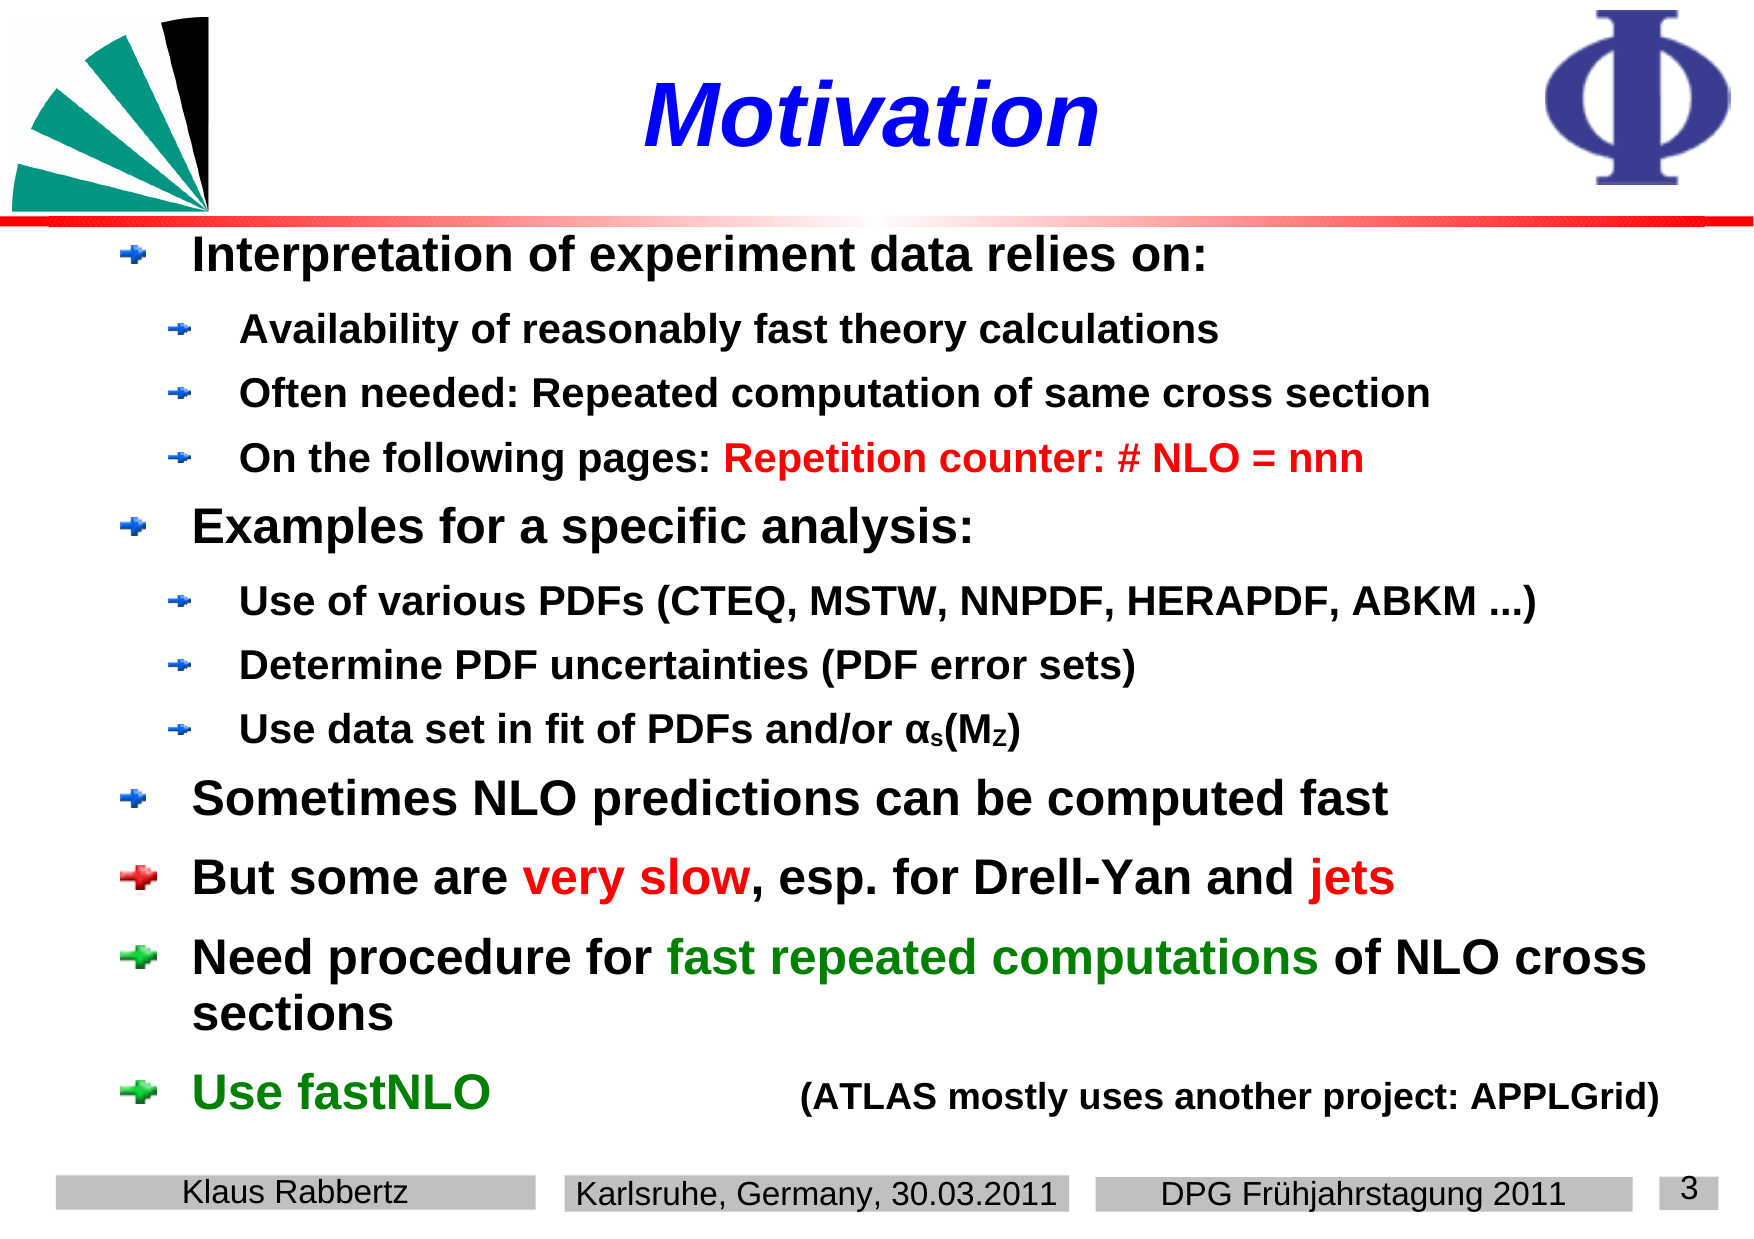

# Motivation
Interpretation of experiment data relies on:
Availability of reasonably fast theory calculations
Often needed: Repeated computation of same cross section
On the following pages: Repetition counter: # NLO = nnn
Examples for a specific analysis:
Use of various PDFs (CTEQ, MSTW, NNPDF, HERAPDF, ABKM ...)
Determine PDF uncertainties (PDF error sets)
Use data set in fit of PDFs and/or αs(MZ)
Sometimes NLO predictions can be computed fast
But some are very slow, esp. for Drell-Yan and jets
Need procedure for fast repeated computations of NLO cross sections
Use fastNLO (ATLAS mostly uses another project: APPLGrid)